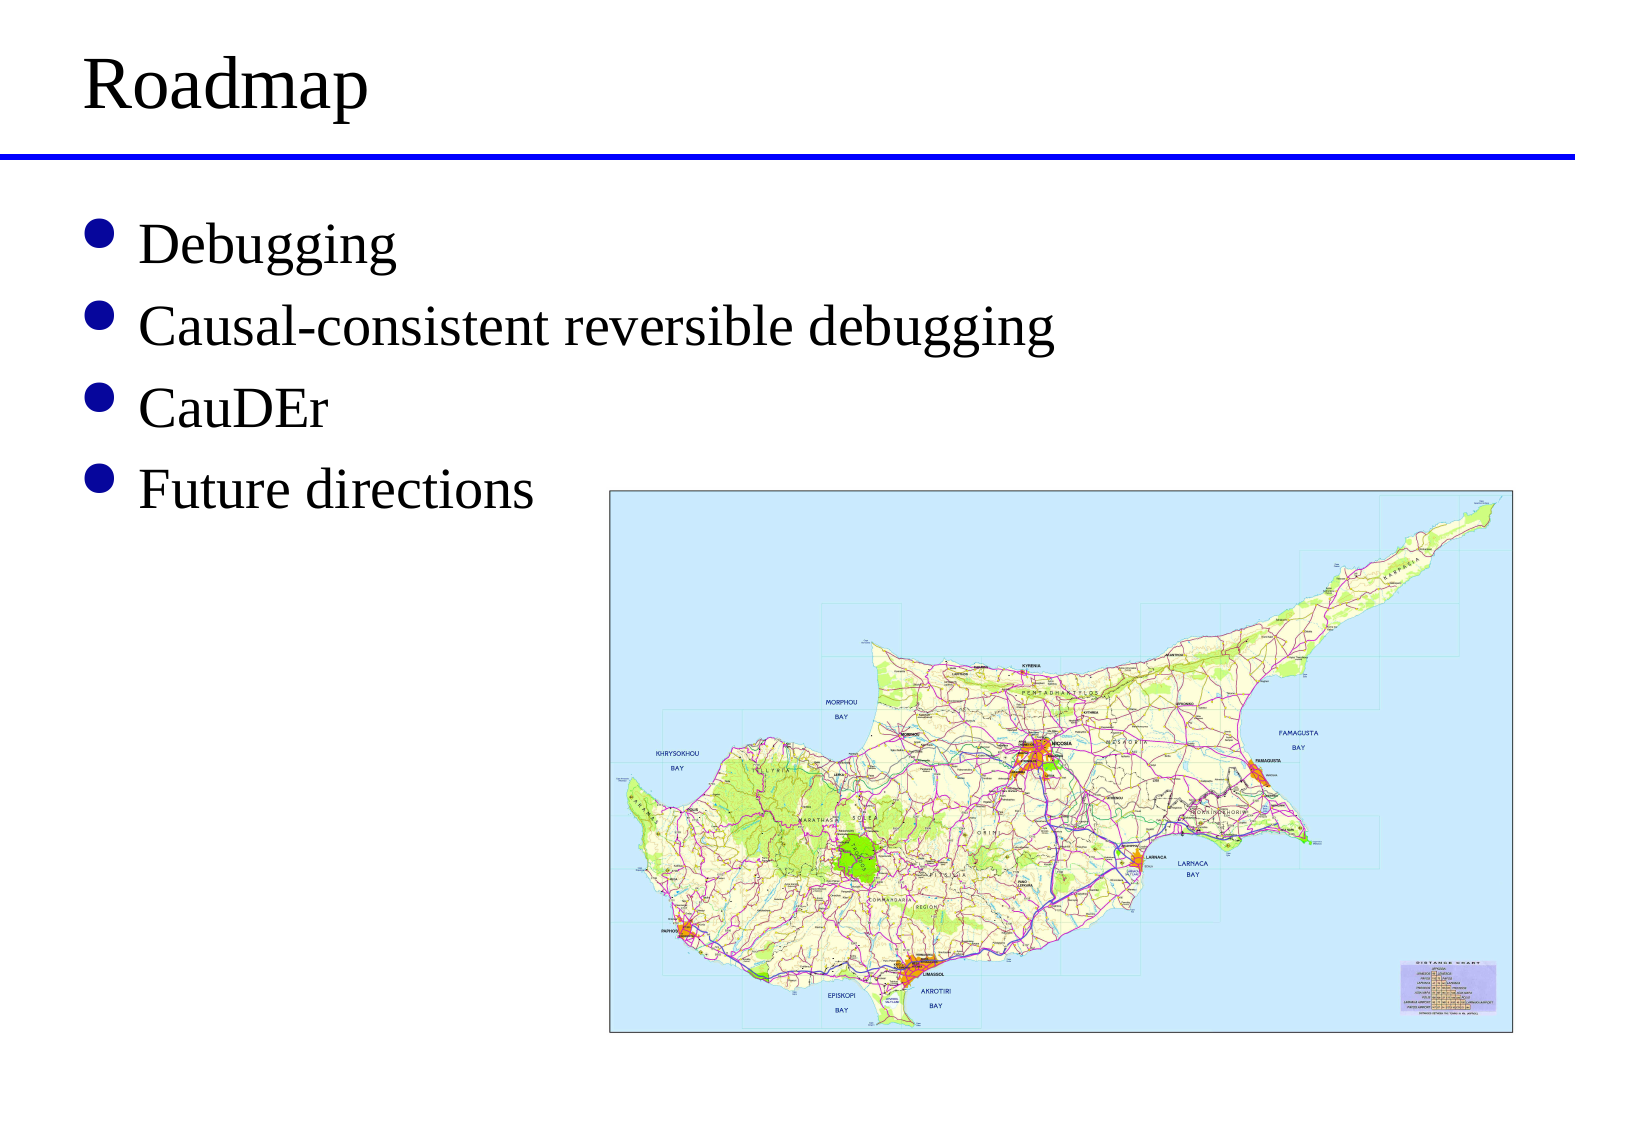

# Roadmap
Debugging
Causal-consistent reversible debugging
CauDEr
Future directions